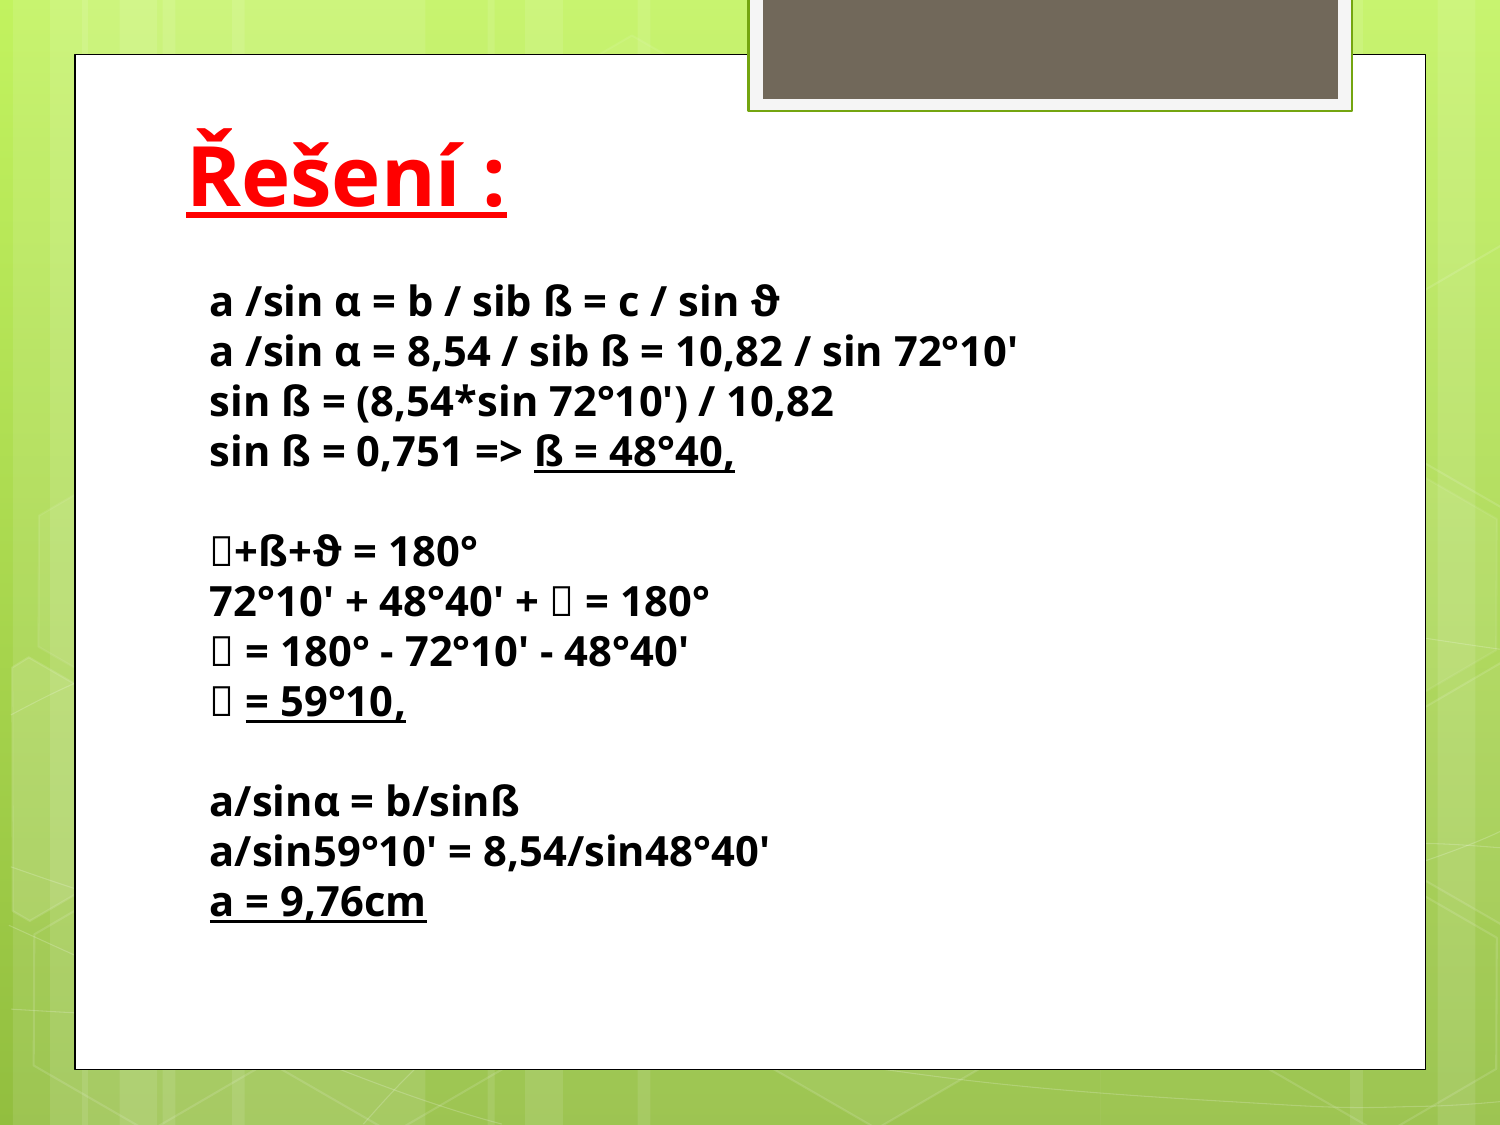

# Řešení :
a /sin α = b / sib ß = c / sin ϑ
a /sin α = 8,54 / sib ß = 10,82 / sin 72°10'
sin ß = (8,54*sin 72°10') / 10,82
sin ß = 0,751 => ß = 48°40‚
+ß+ϑ = 180°
72°10' + 48°40' +  = 180°
 = 180° - 72°10' - 48°40'
 = 59°10‚
a/sinα = b/sinß
a/sin59°10' = 8,54/sin48°40'
a = 9,76cm